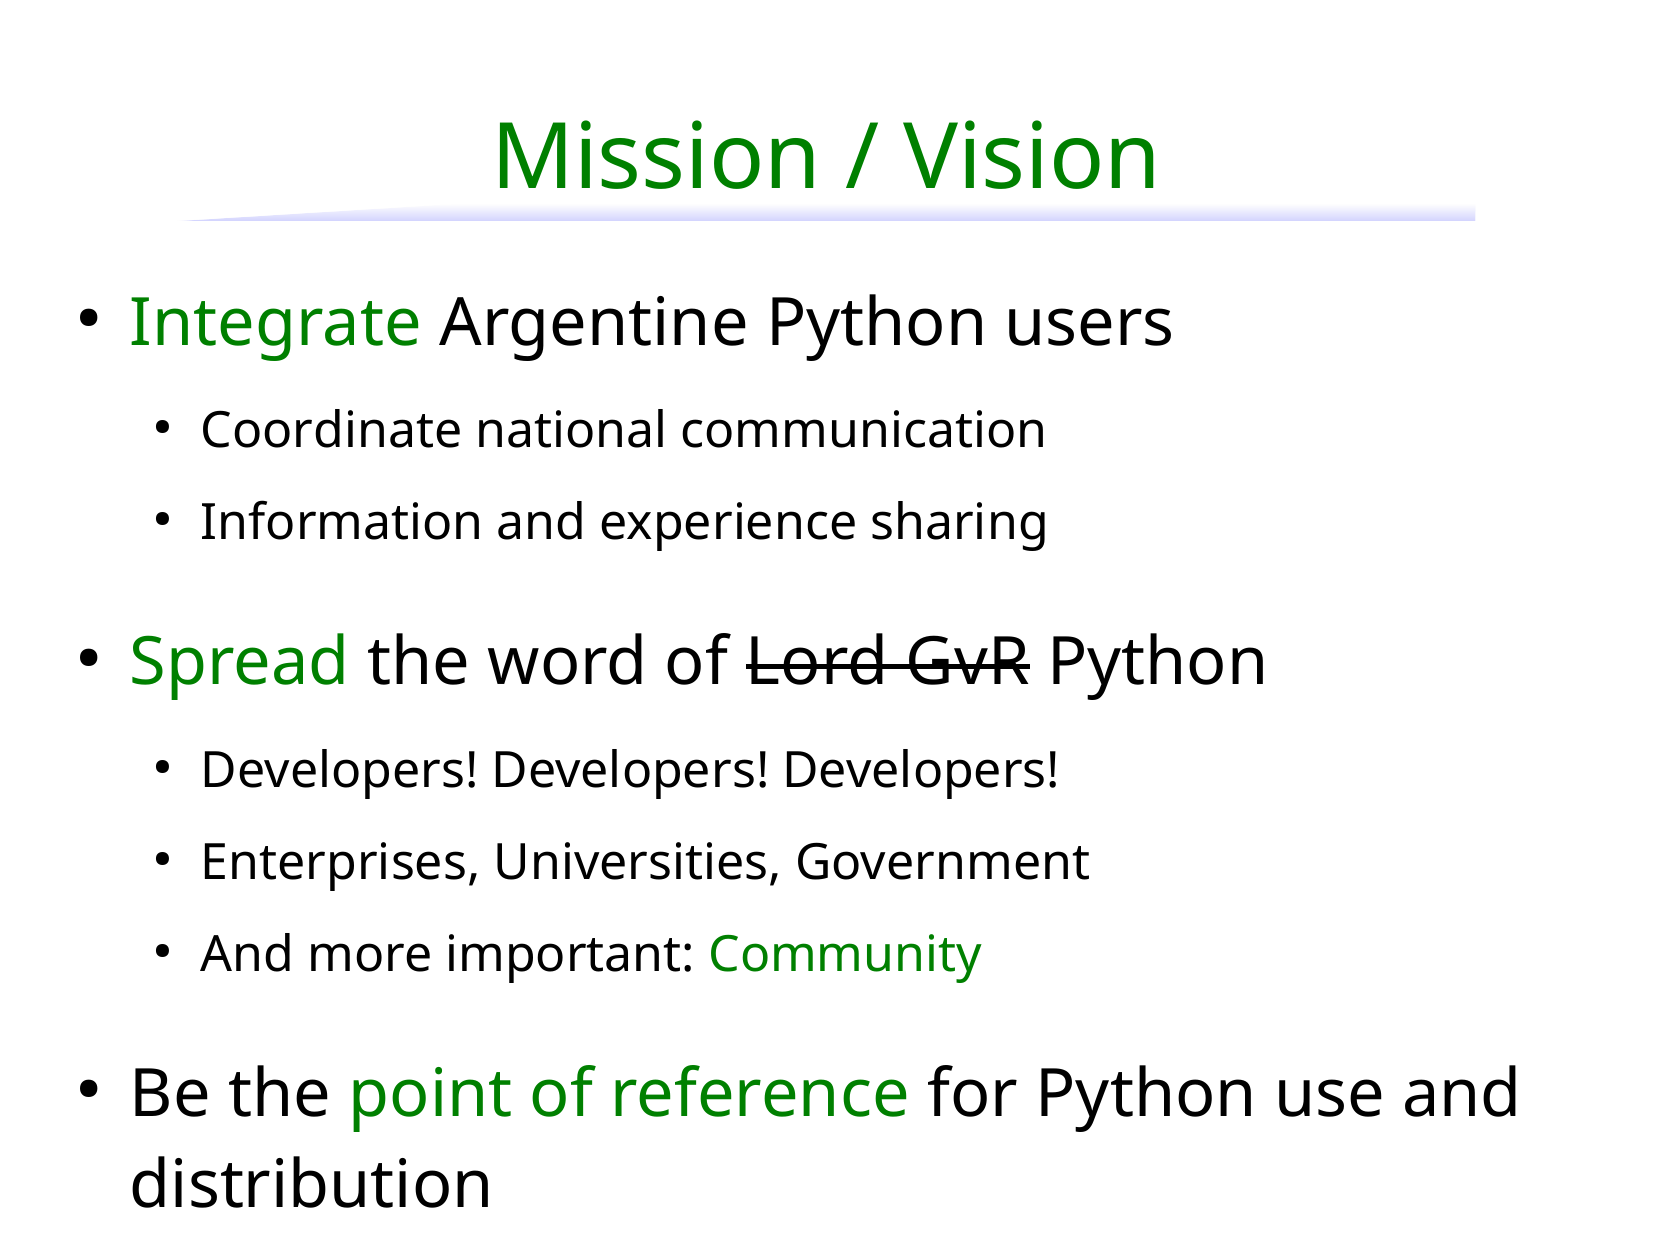

# Mission / Vision
Integrate Argentine Python users
Coordinate national communication
Information and experience sharing
Spread the word of Lord GvR Python
Developers! Developers! Developers!
Enterprises, Universities, Government
And more important: Community
Be the point of reference for Python use and distribution